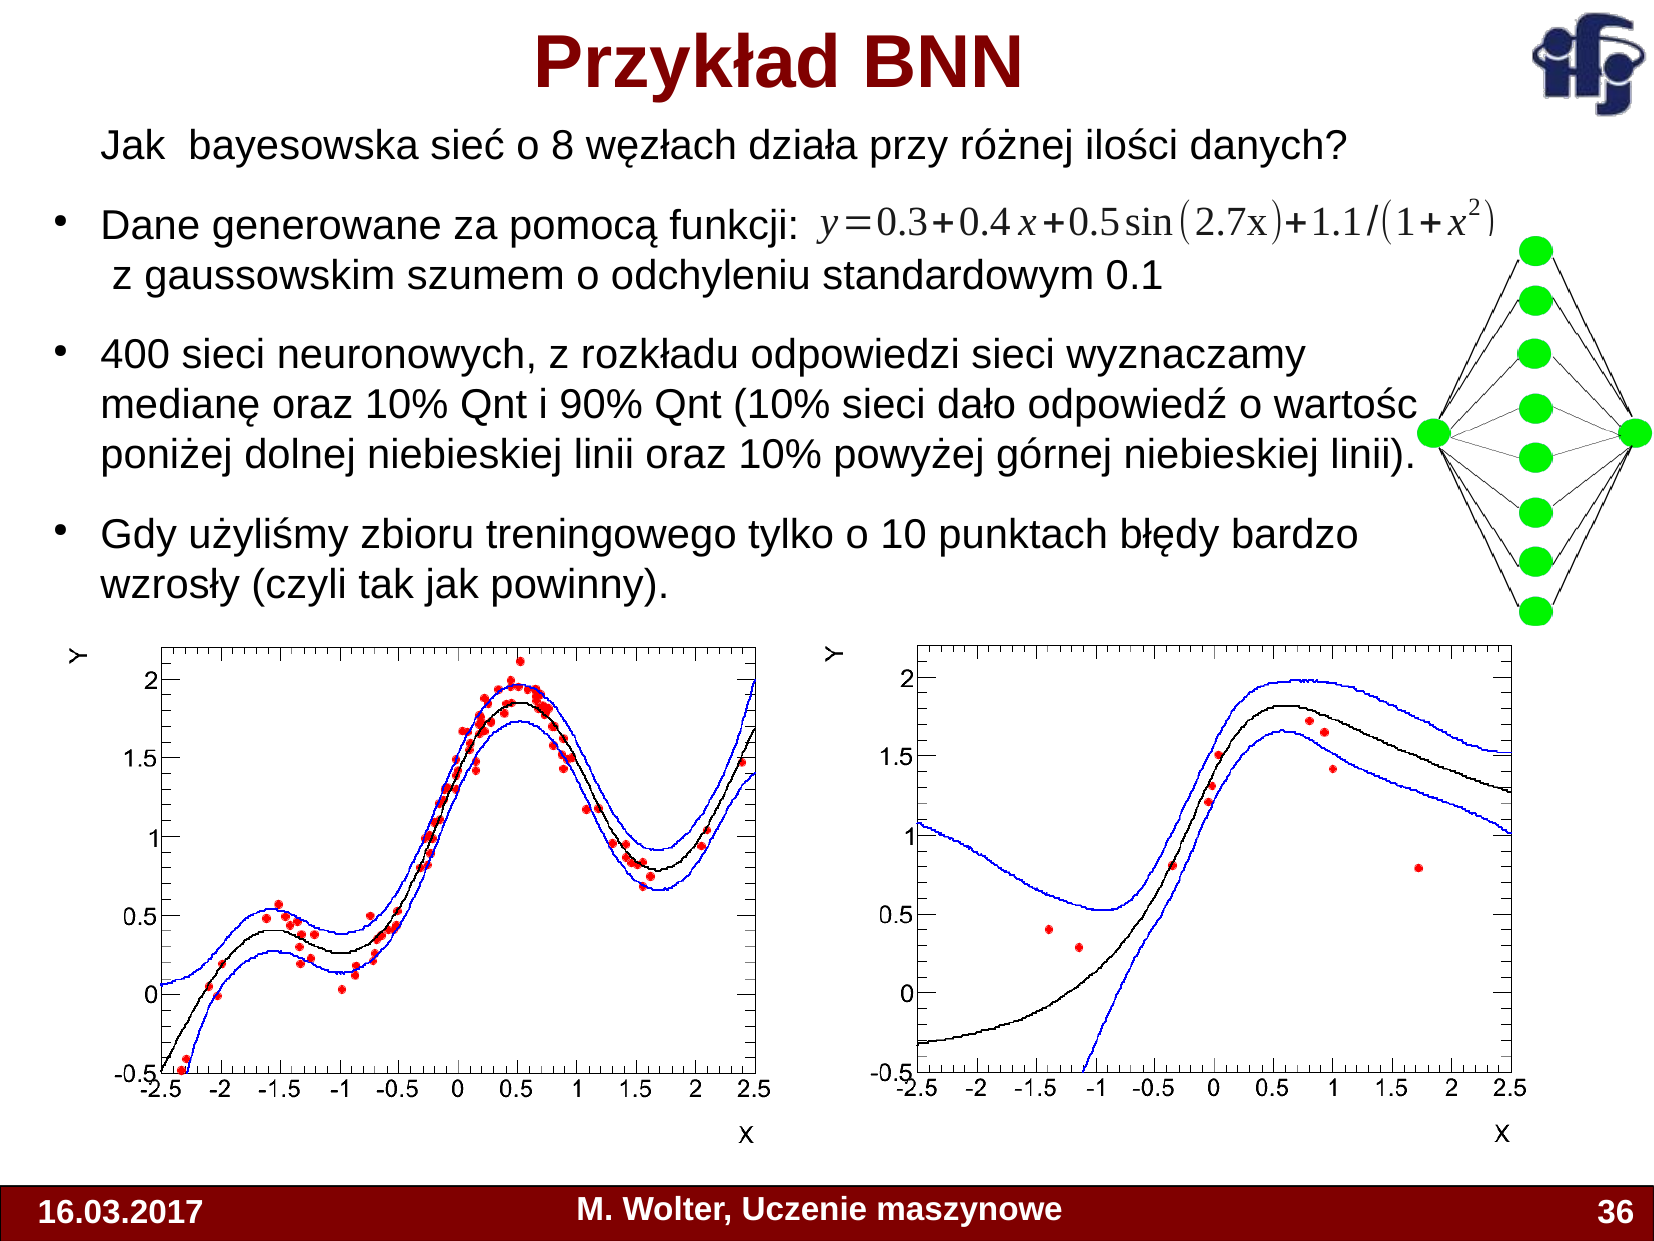

# Przykład BNN
Jak bayesowska sieć o 8 węzłach działa przy różnej ilości danych?
Dane generowane za pomocą funkcji: z gaussowskim szumem o odchyleniu standardowym 0.1
400 sieci neuronowych, z rozkładu odpowiedzi sieci wyznaczamy medianę oraz 10% Qnt i 90% Qnt (10% sieci dało odpowiedź o wartości poniżej dolnej niebieskiej linii oraz 10% powyżej górnej niebieskiej linii).
Gdy użyliśmy zbioru treningowego tylko o 10 punktach błędy bardzo wzrosły (czyli tak jak powinny).
31.03.2009
Multivariate analysis, Marcin Wolter